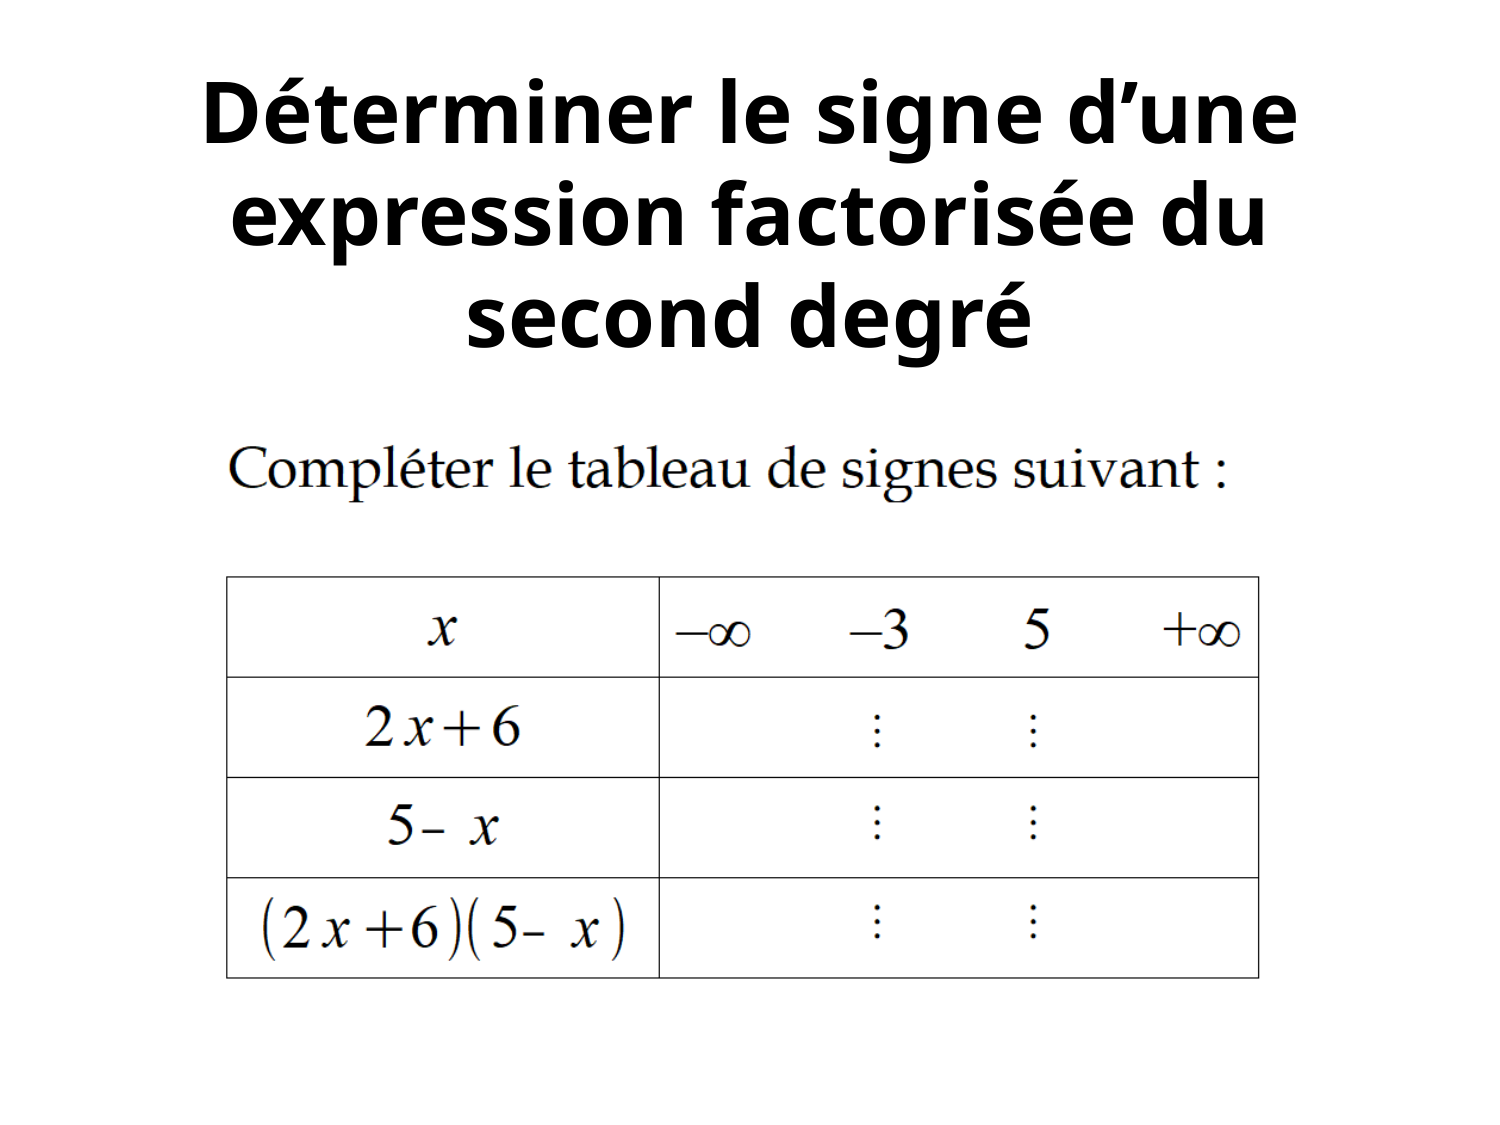

# Déterminer le signe d’une expression factorisée du second degré